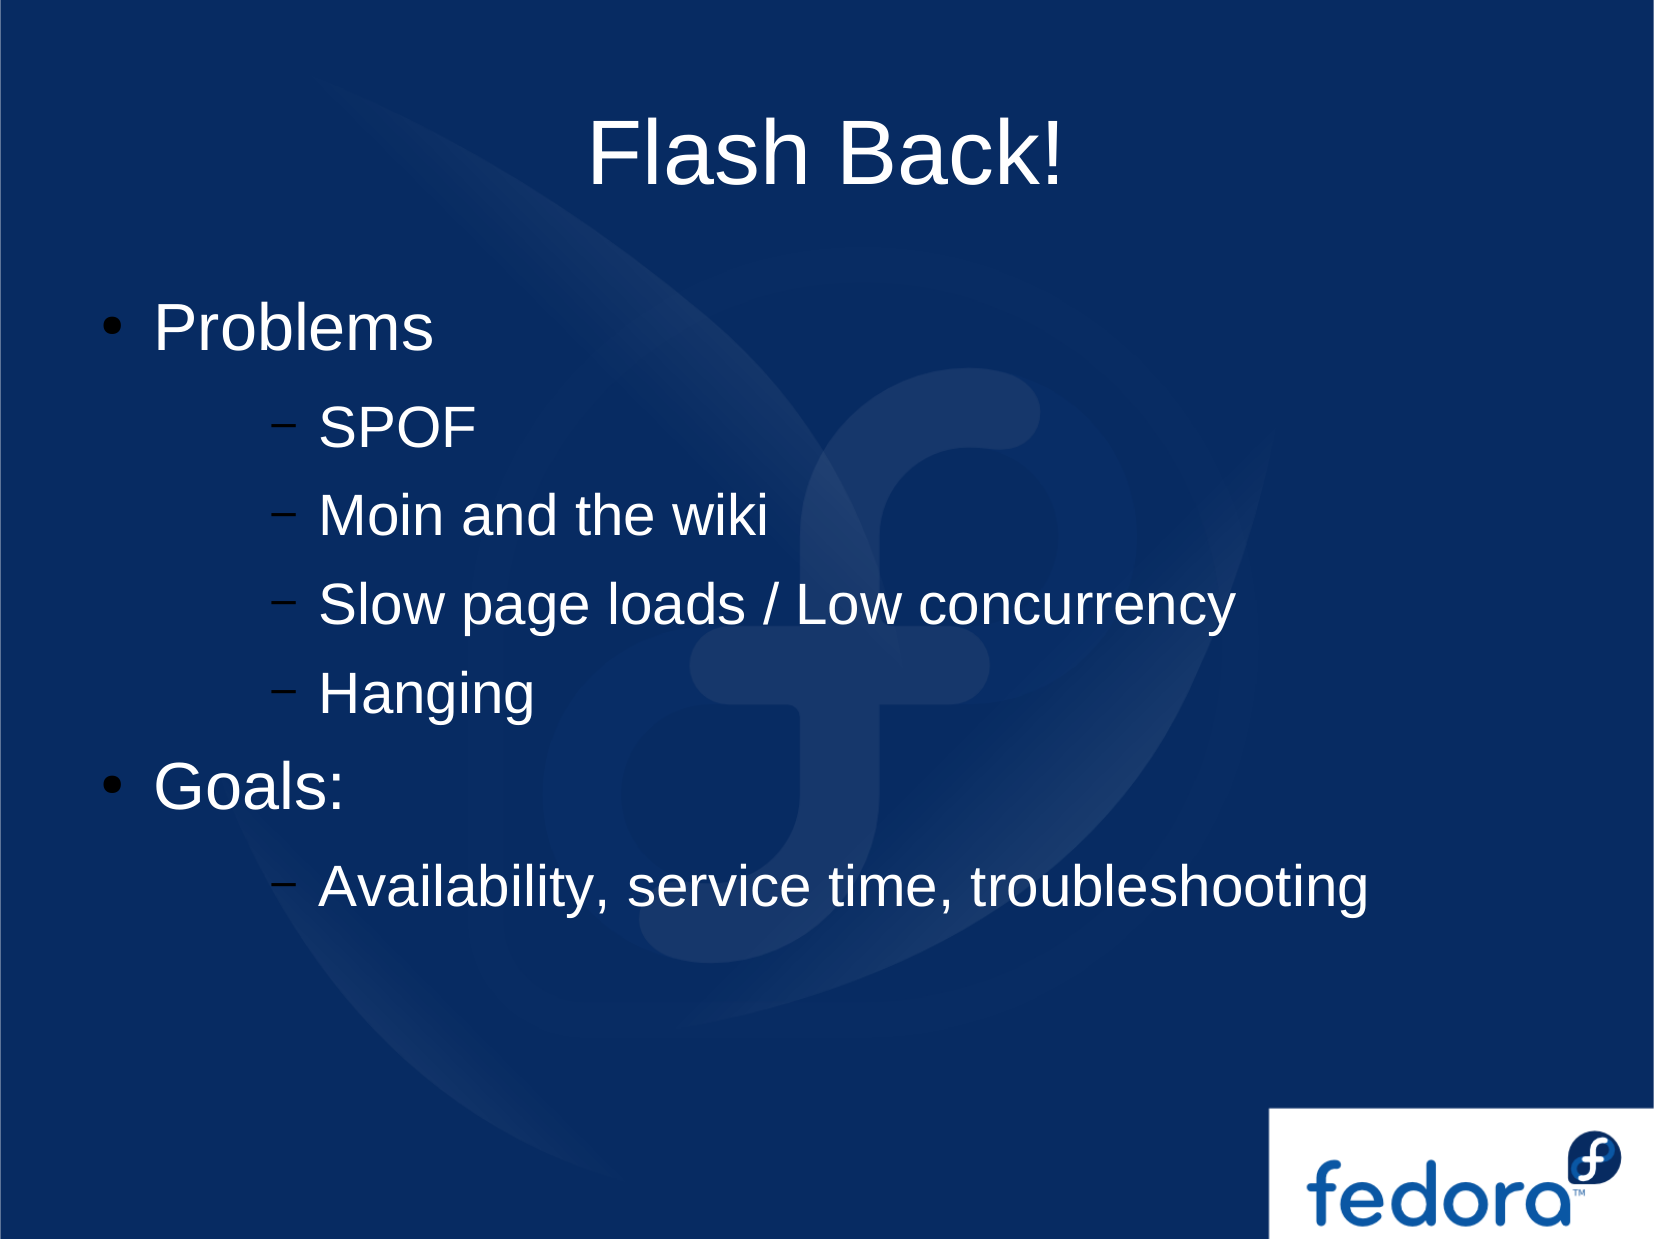

# Flash Back!
Problems
SPOF
Moin and the wiki
Slow page loads / Low concurrency
Hanging
Goals:
Availability, service time, troubleshooting